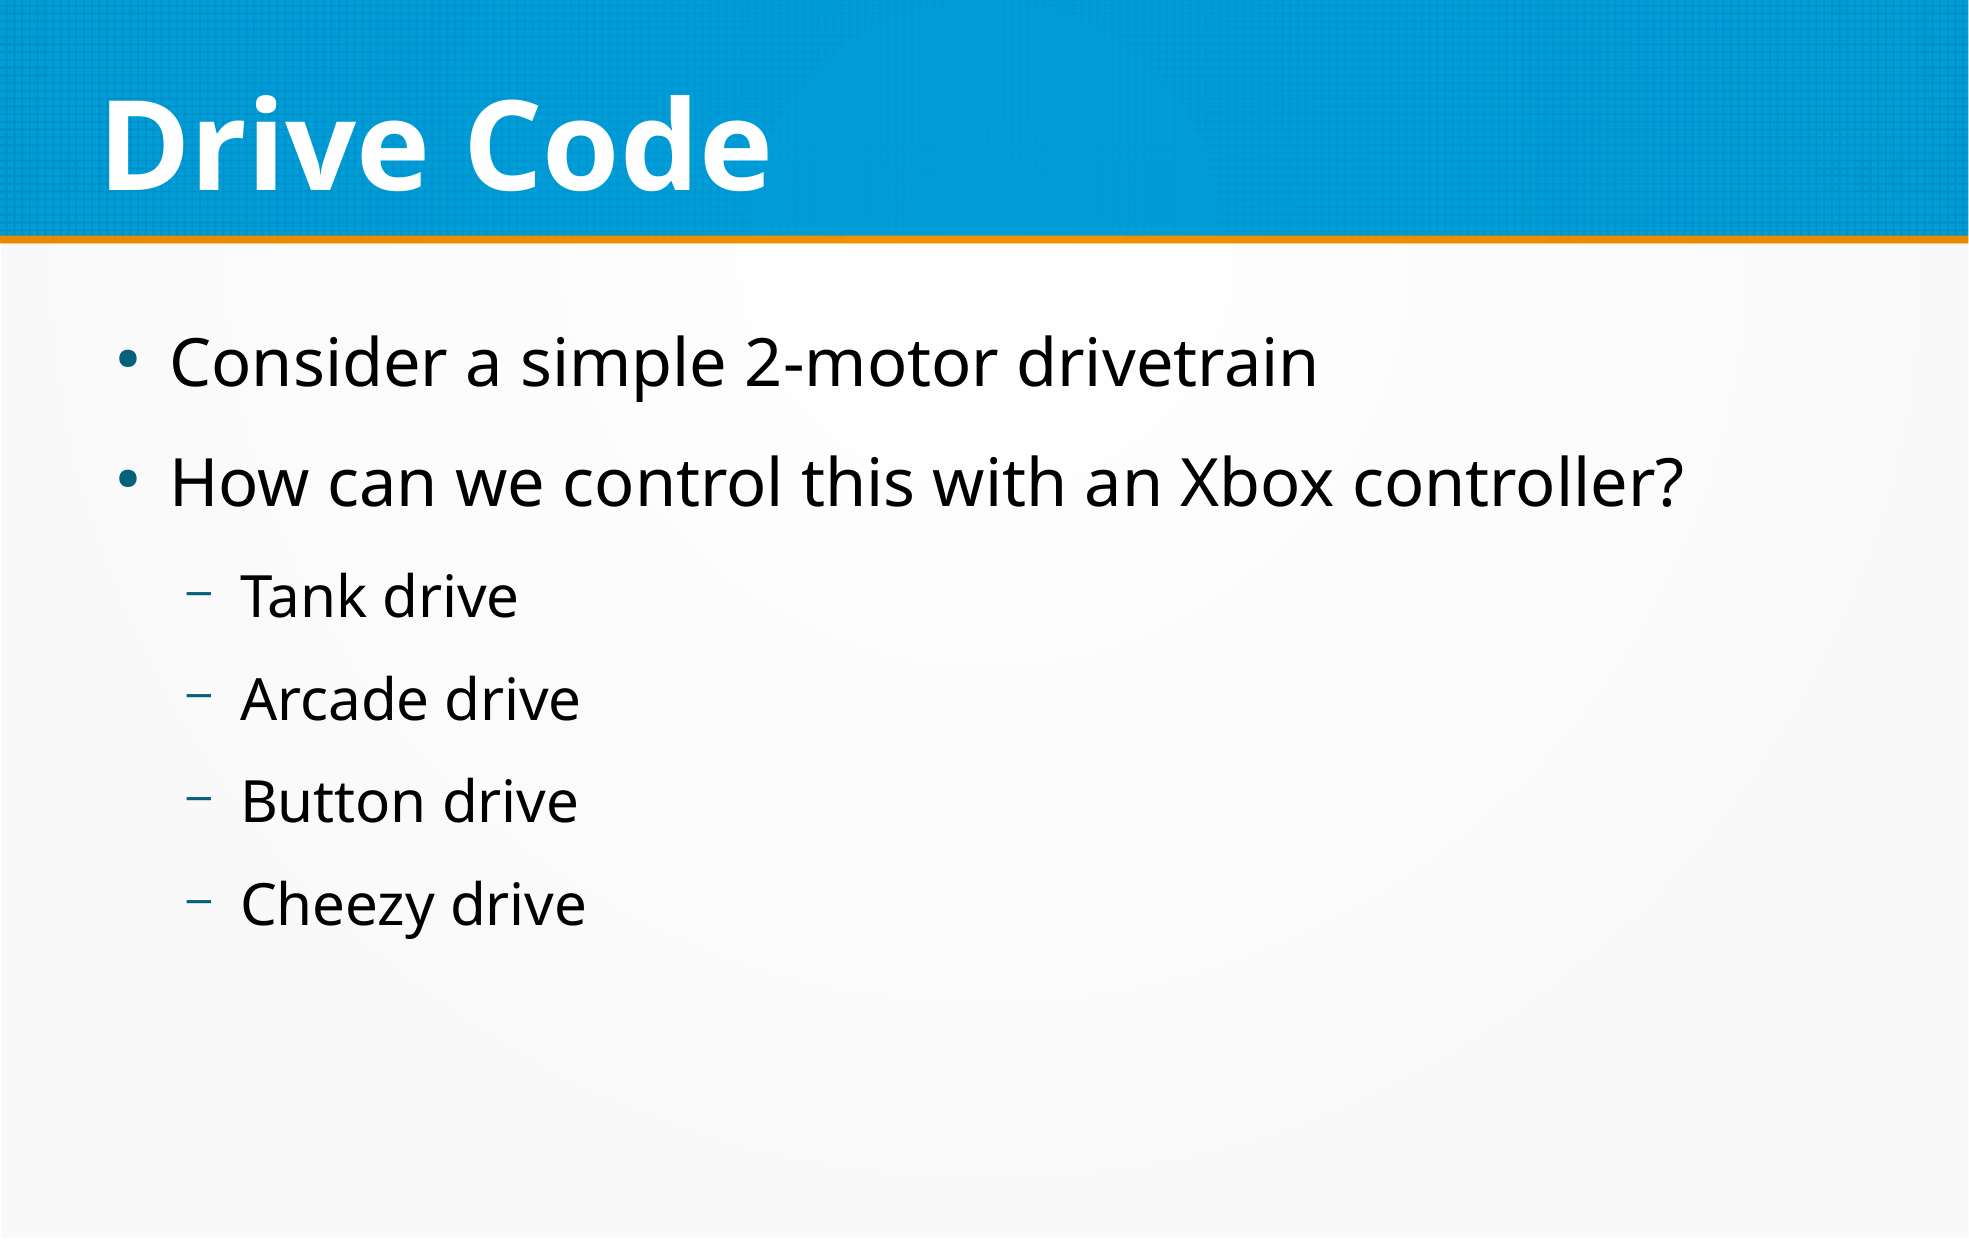

# Drive Code
Consider a simple 2-motor drivetrain
How can we control this with an Xbox controller?
Tank drive
Arcade drive
Button drive
Cheezy drive